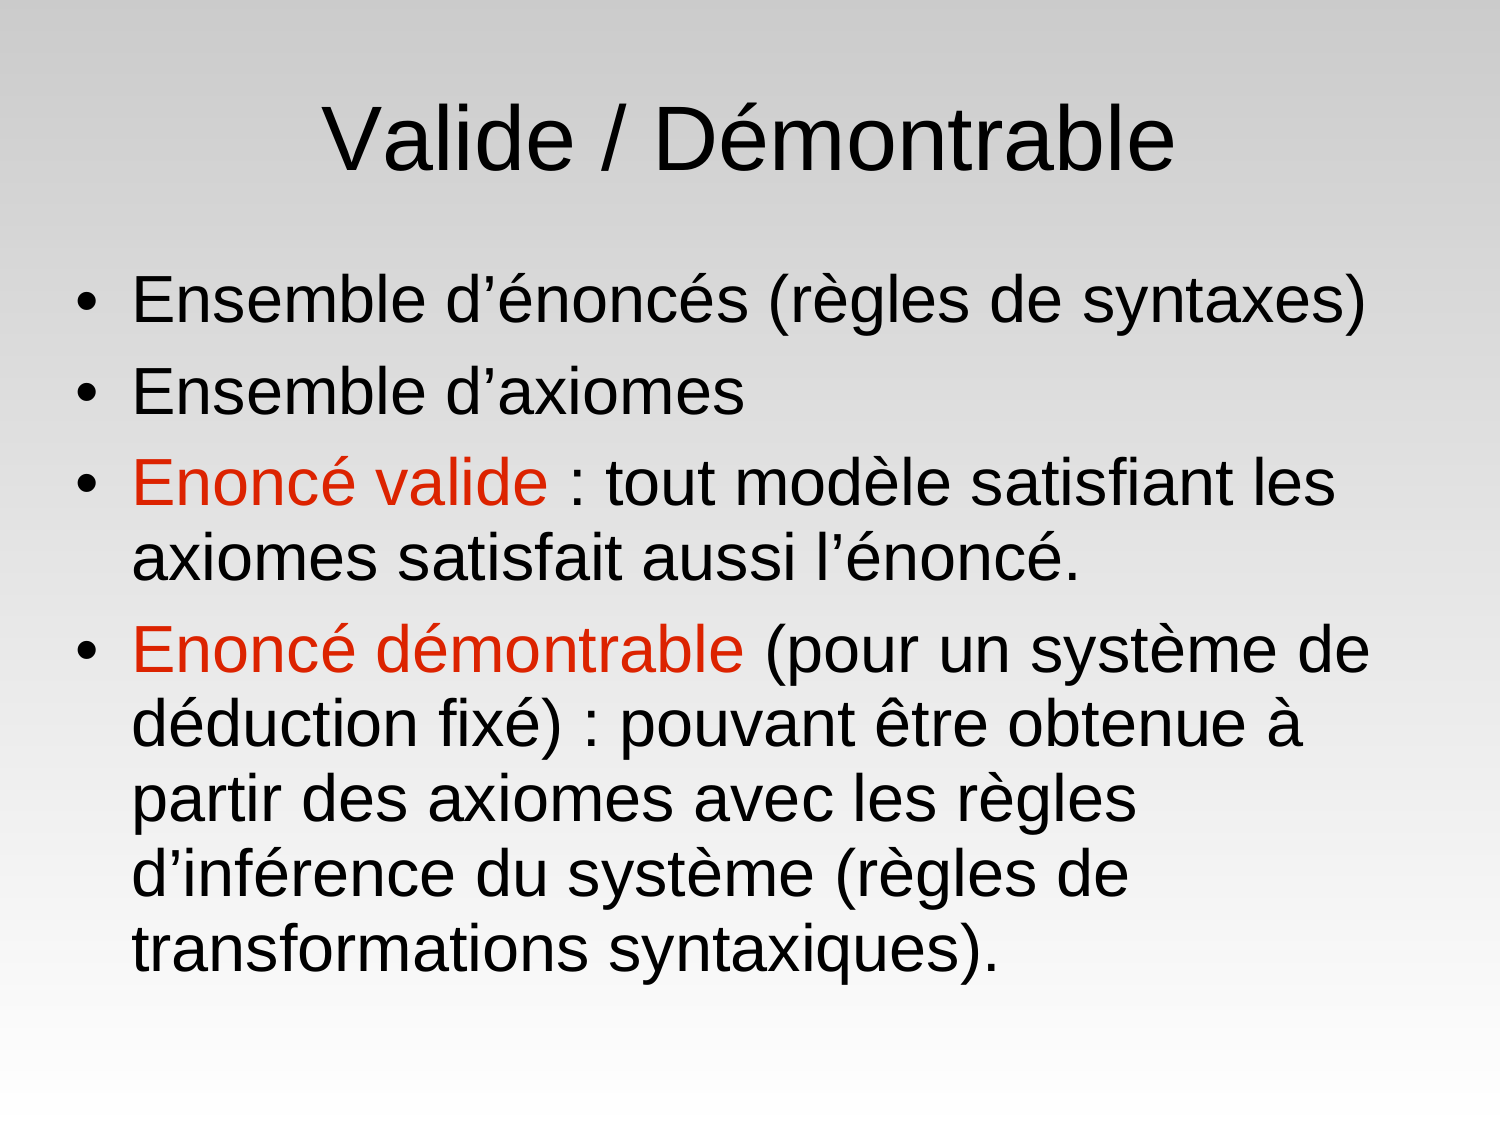

# Valide / Démontrable
Ensemble d’énoncés (règles de syntaxes)
Ensemble d’axiomes
Enoncé valide : tout modèle satisfiant les axiomes satisfait aussi l’énoncé.
Enoncé démontrable (pour un système de déduction fixé) : pouvant être obtenue à partir des axiomes avec les règles d’inférence du système (règles de transformations syntaxiques).